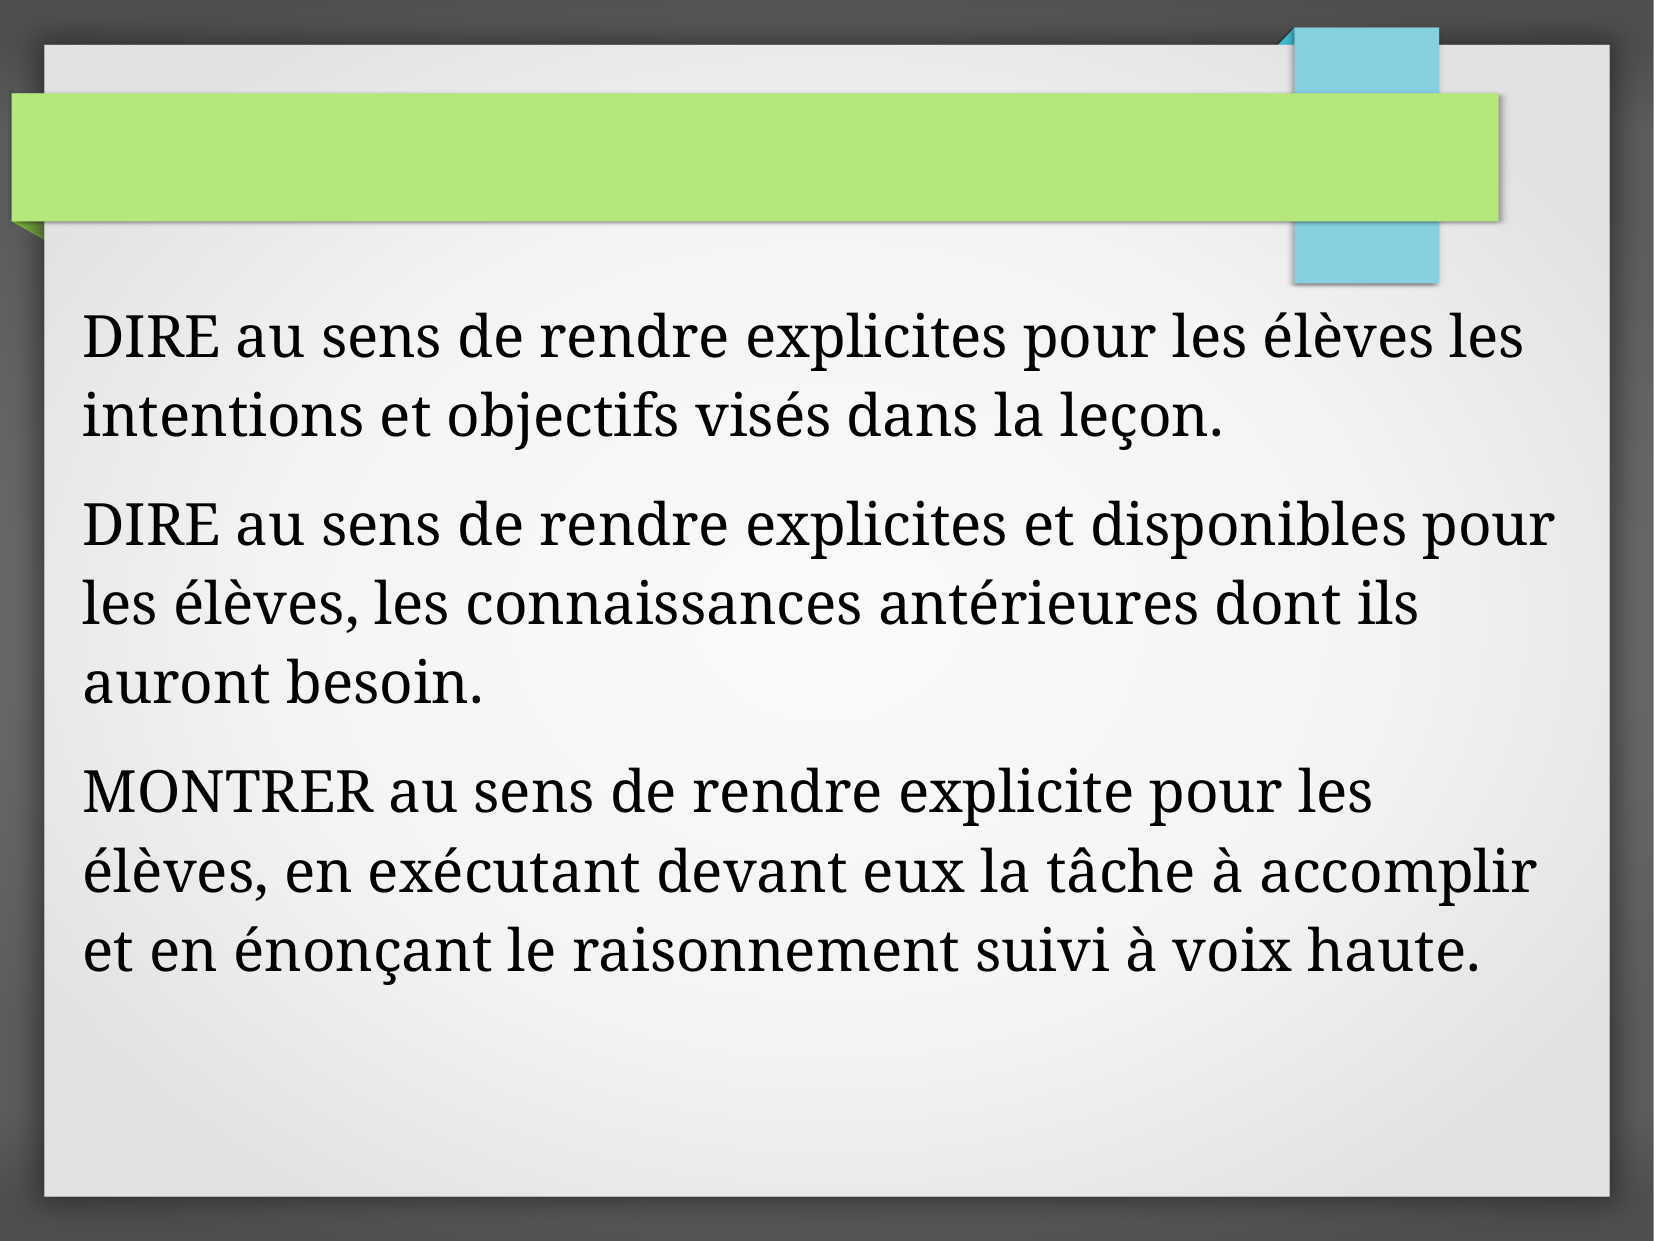

#
DIRE au sens de rendre explicites pour les élèves les intentions et objectifs visés dans la leçon.
DIRE au sens de rendre explicites et disponibles pour les élèves, les connaissances antérieures dont ils auront besoin.
MONTRER au sens de rendre explicite pour les élèves, en exécutant devant eux la tâche à accomplir et en énonçant le raisonnement suivi à voix haute.